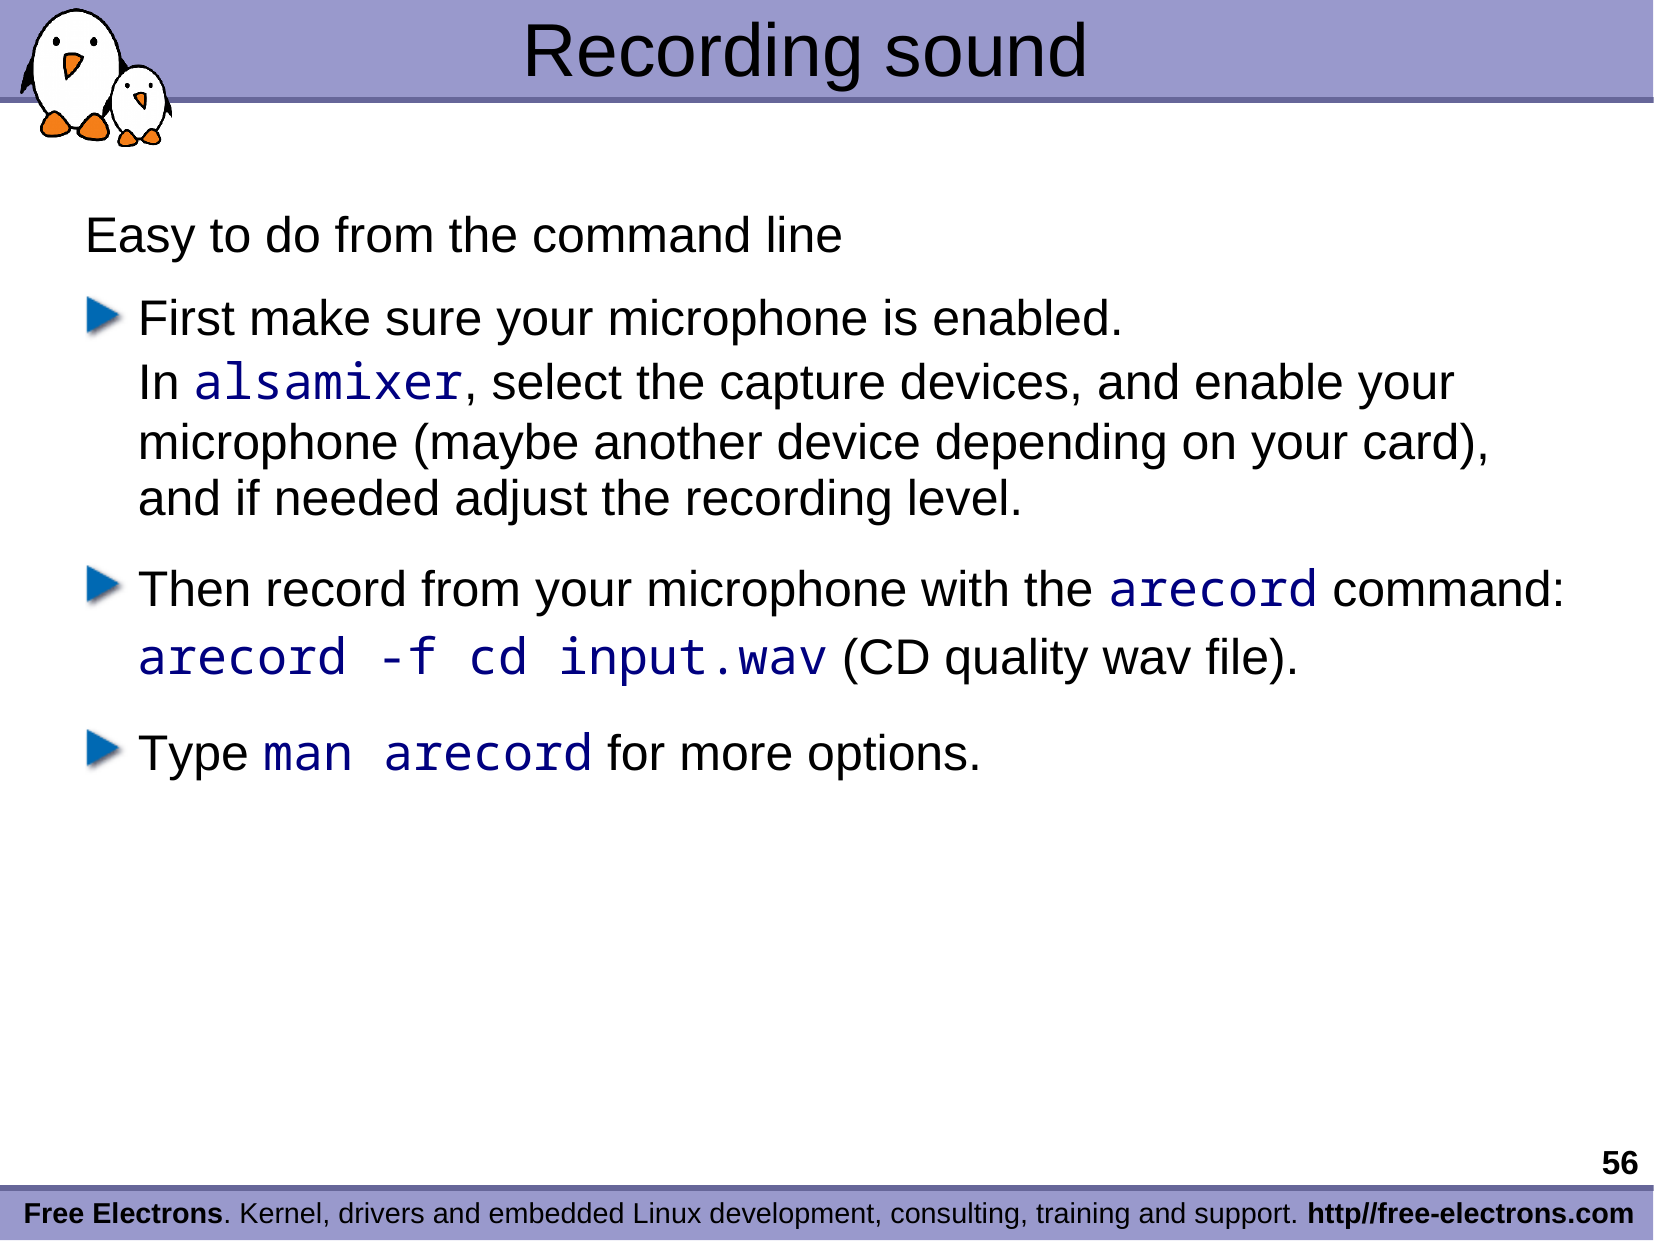

# Recording sound
Easy to do from the command line
First make sure your microphone is enabled.
In alsamixer, select the capture devices, and enable your microphone (maybe another device depending on your card),
and if needed adjust the recording level.
Then record from your microphone with the arecord command:
arecord -f cd input.wav (CD quality wav file).
Type man arecord for more options.